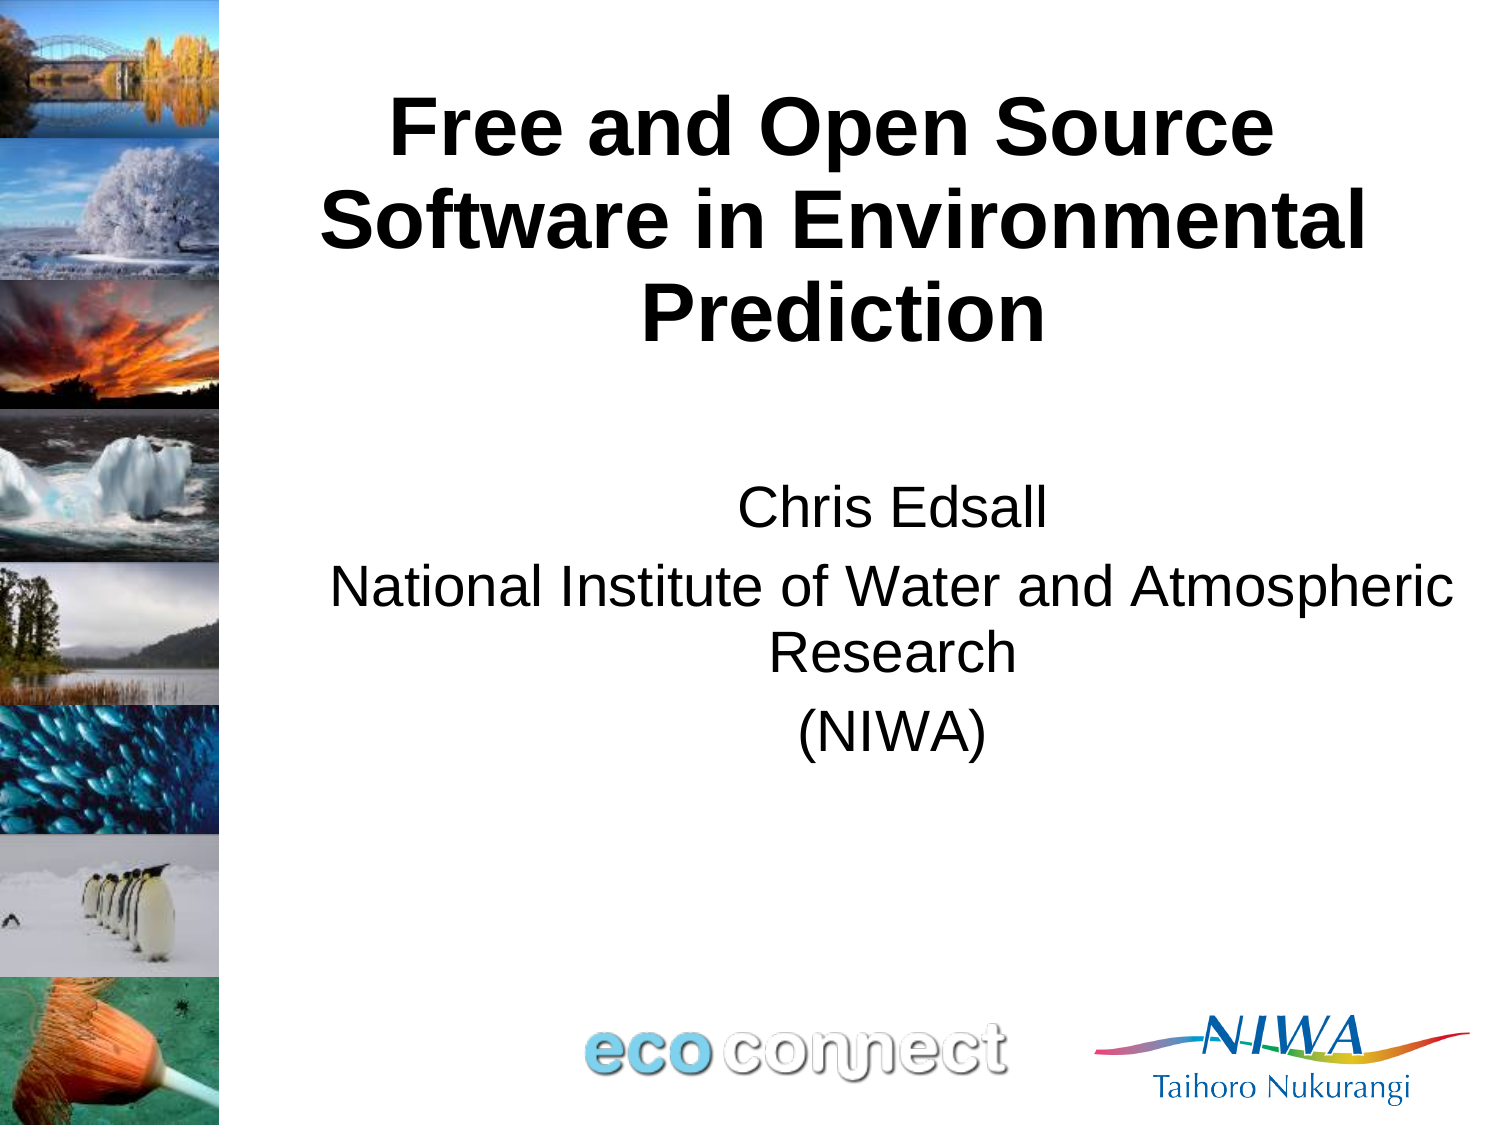

# Free and Open Source Software in Environmental Prediction
Chris Edsall
National Institute of Water and Atmospheric Research
(NIWA)